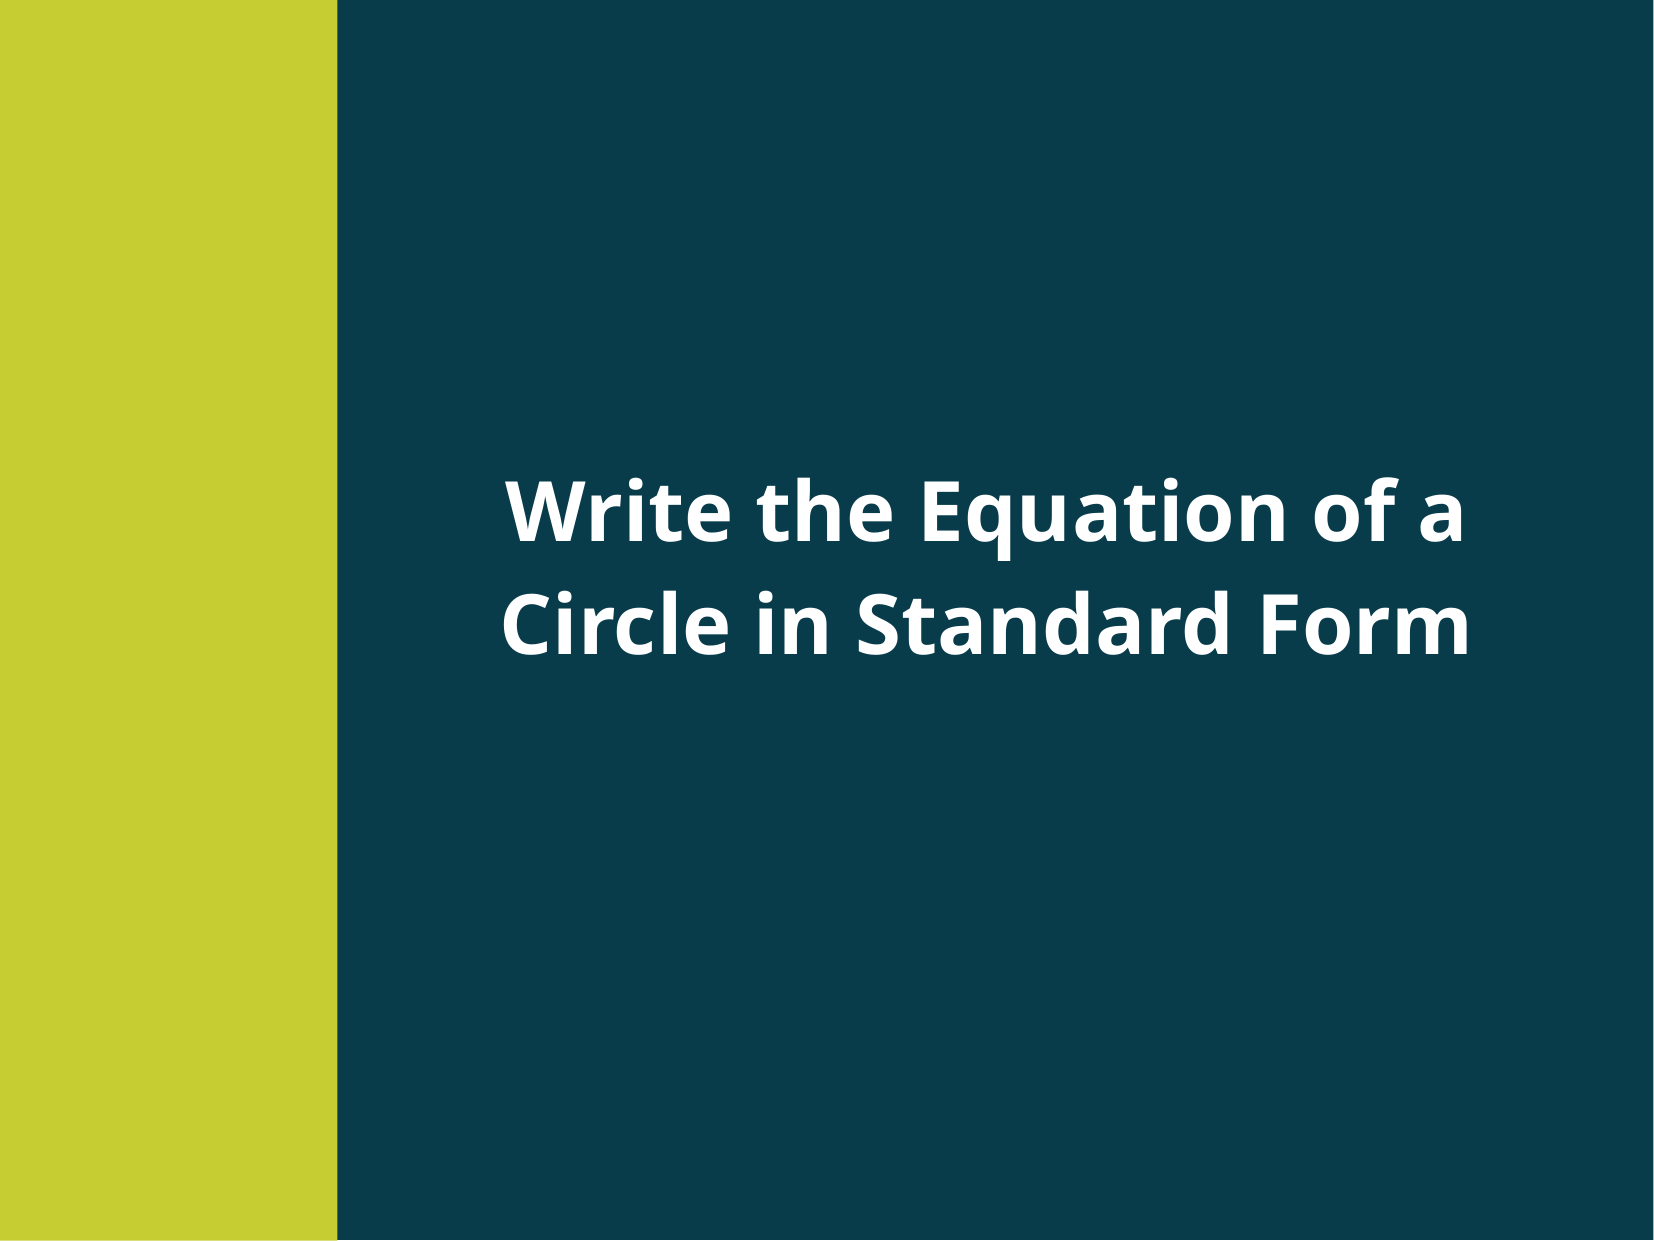

# Write the Equation of a Circle in Standard Form